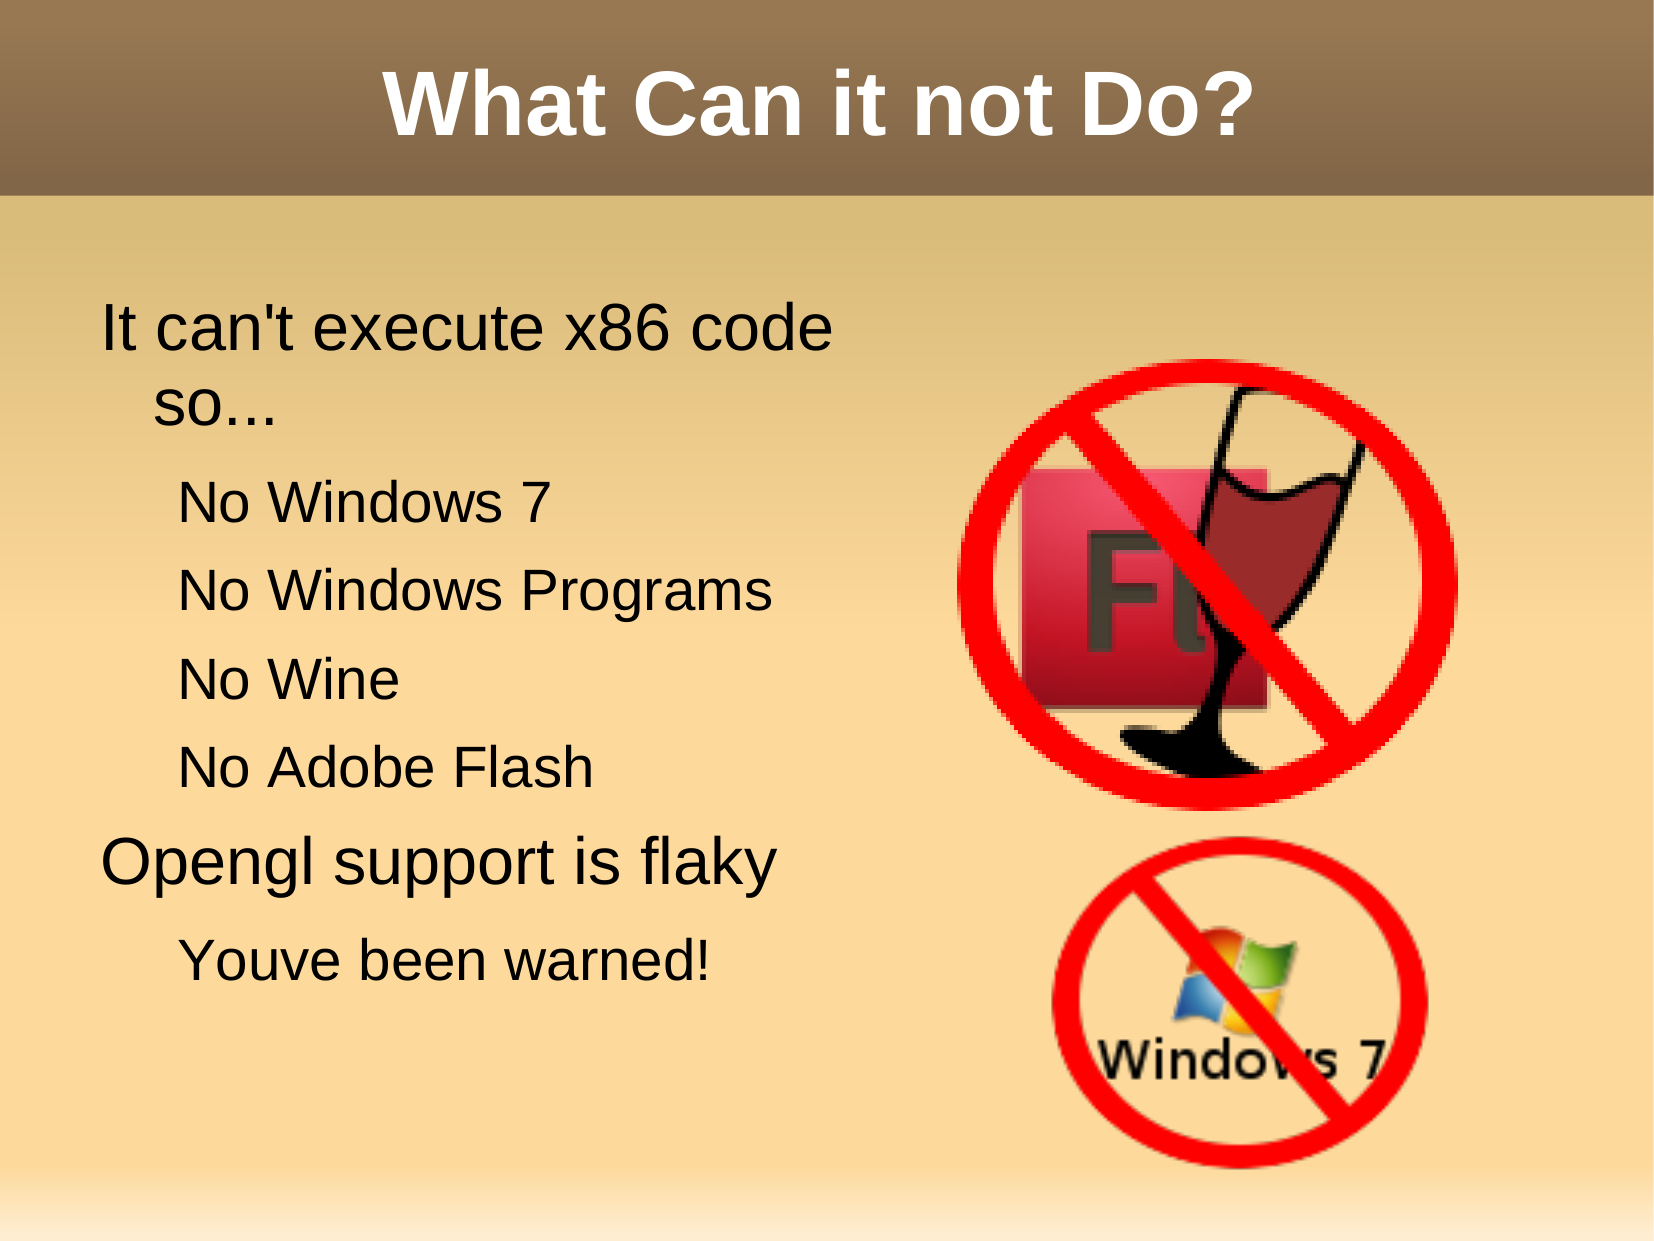

# What Can it not Do?
It can't execute x86 code so...
No Windows 7
No Windows Programs
No Wine
No Adobe Flash
Opengl support is flaky
Youve been warned!